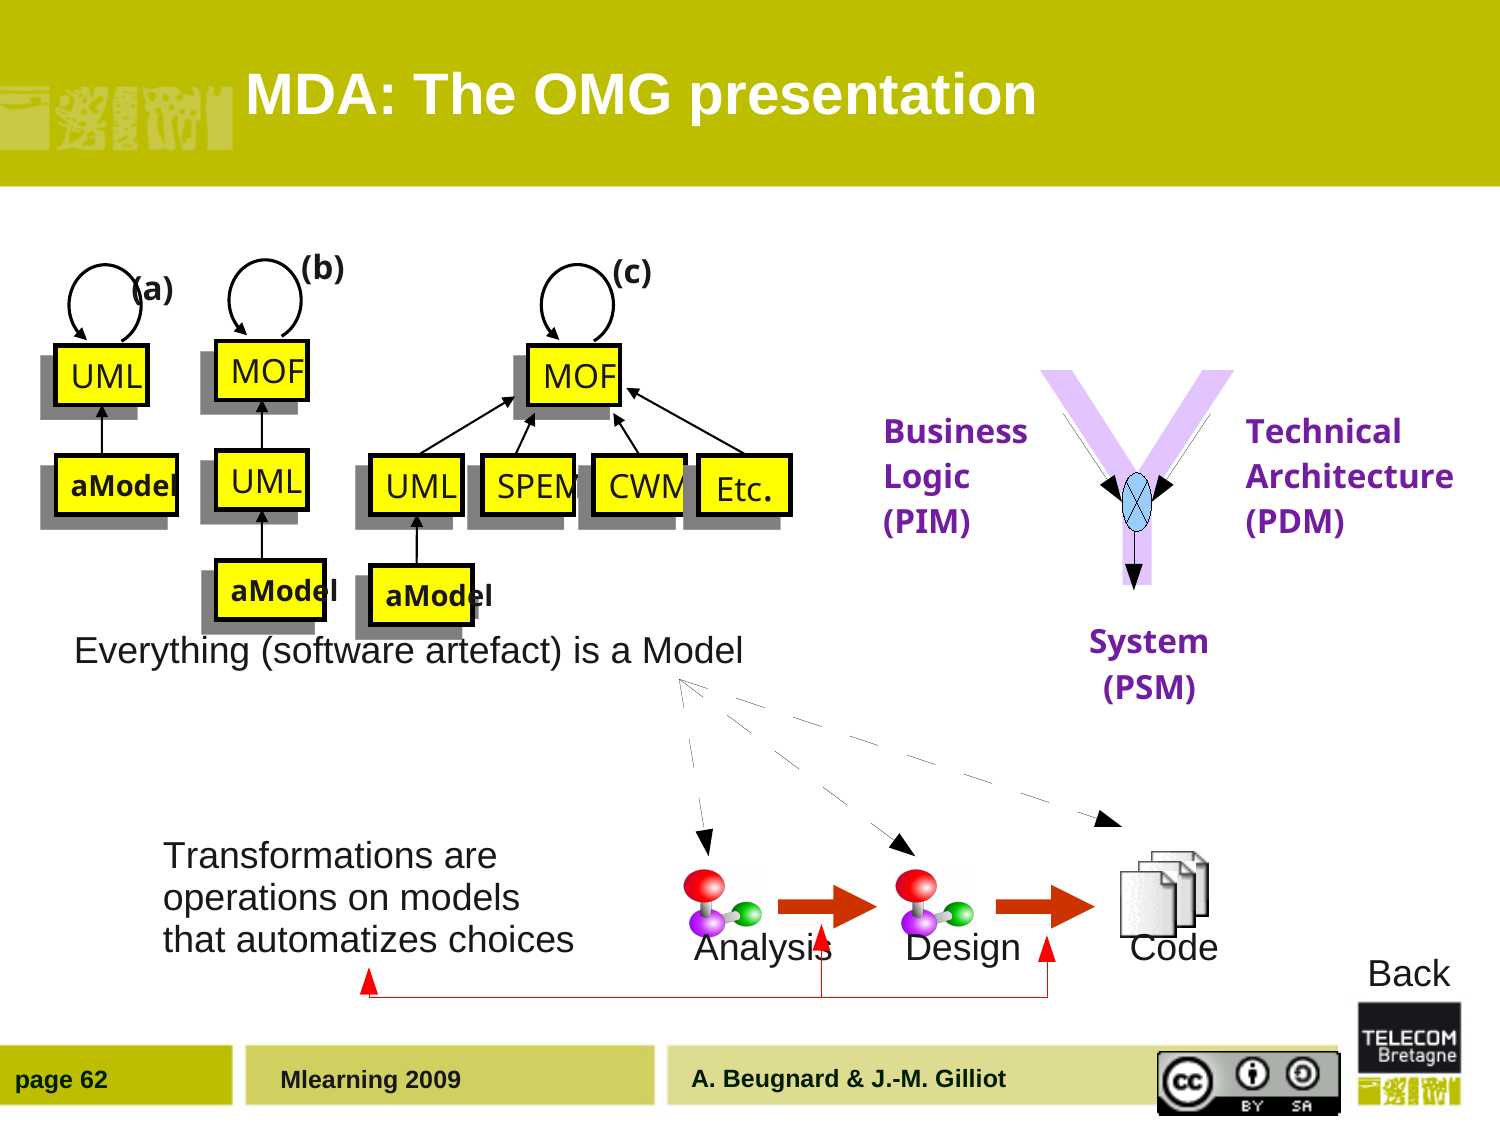

# MDA: The OMG presentation
(a)‏
UML
aModel
(b)‏
MOF
UML
aModel
(c)‏
MOF
UML
SPEM
CWM
Etc.
aModel
Y
Business
Logic
(PIM)‏
Technical
Architecture
(PDM)‏
System (PSM)‏
Everything (software artefact) is a Model
Transformations are
operations on models
that automatizes choices
Code
Analysis
Design
Back
62